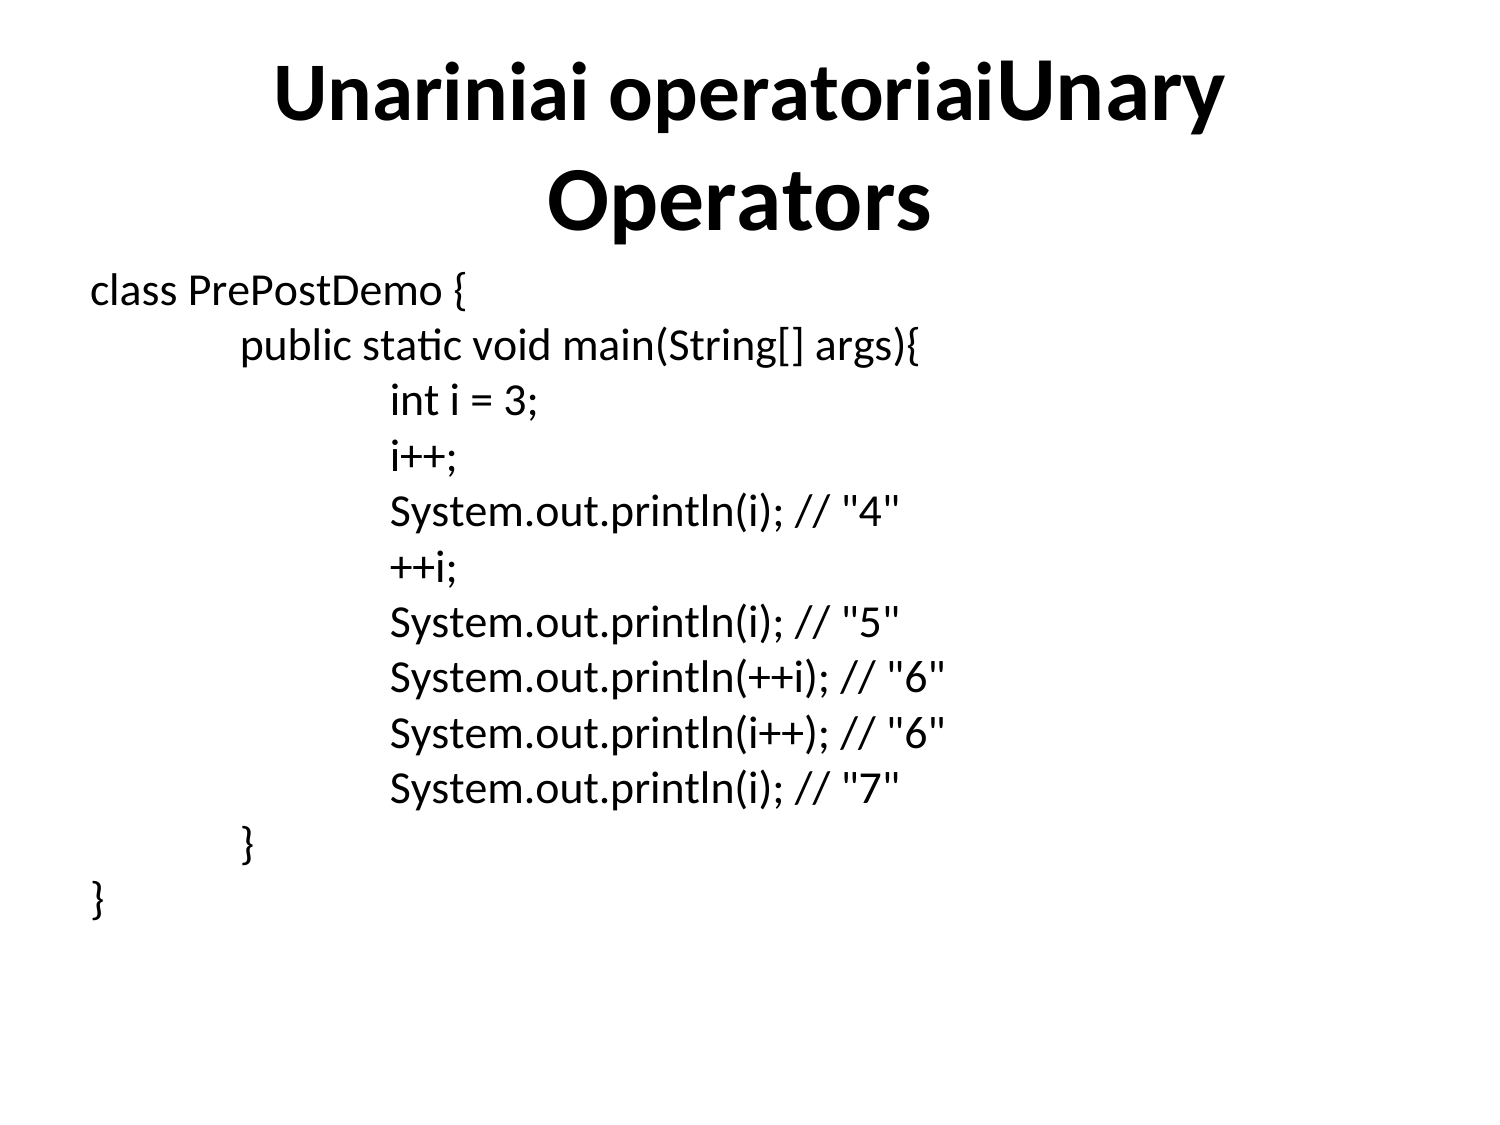

Unariniai operatoriaiUnary Operators
class PrePostDemo {
	public static void main(String[] args){
		int i = 3;
		i++;
		System.out.println(i); // "4"
		++i;
		System.out.println(i); // "5"
		System.out.println(++i); // "6"
		System.out.println(i++); // "6"
		System.out.println(i); // "7"
	}
}